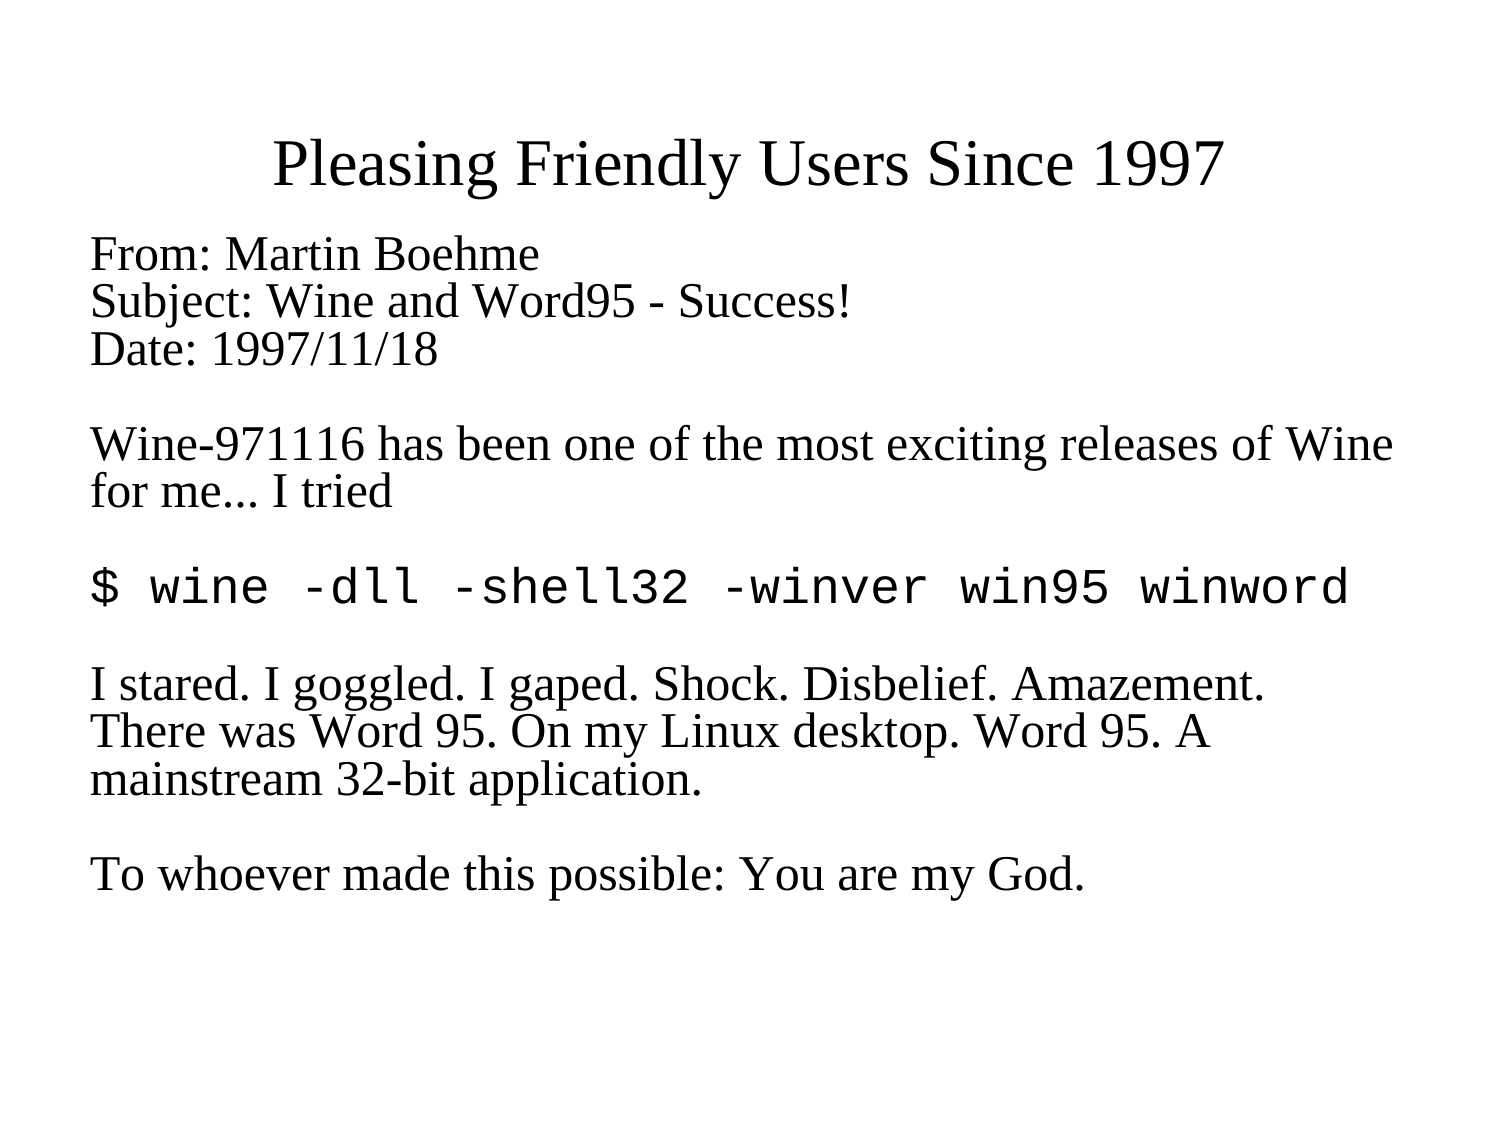

# Pleasing Friendly Users Since 1997
From: Martin Boehme
Subject: Wine and Word95 - Success!
Date: 1997/11/18
Wine-971116 has been one of the most exciting releases of Wine for me... I tried
$ wine -dll -shell32 -winver win95 winword
I stared. I goggled. I gaped. Shock. Disbelief. Amazement.
There was Word 95. On my Linux desktop. Word 95. A mainstream 32-bit application.
To whoever made this possible: You are my God.